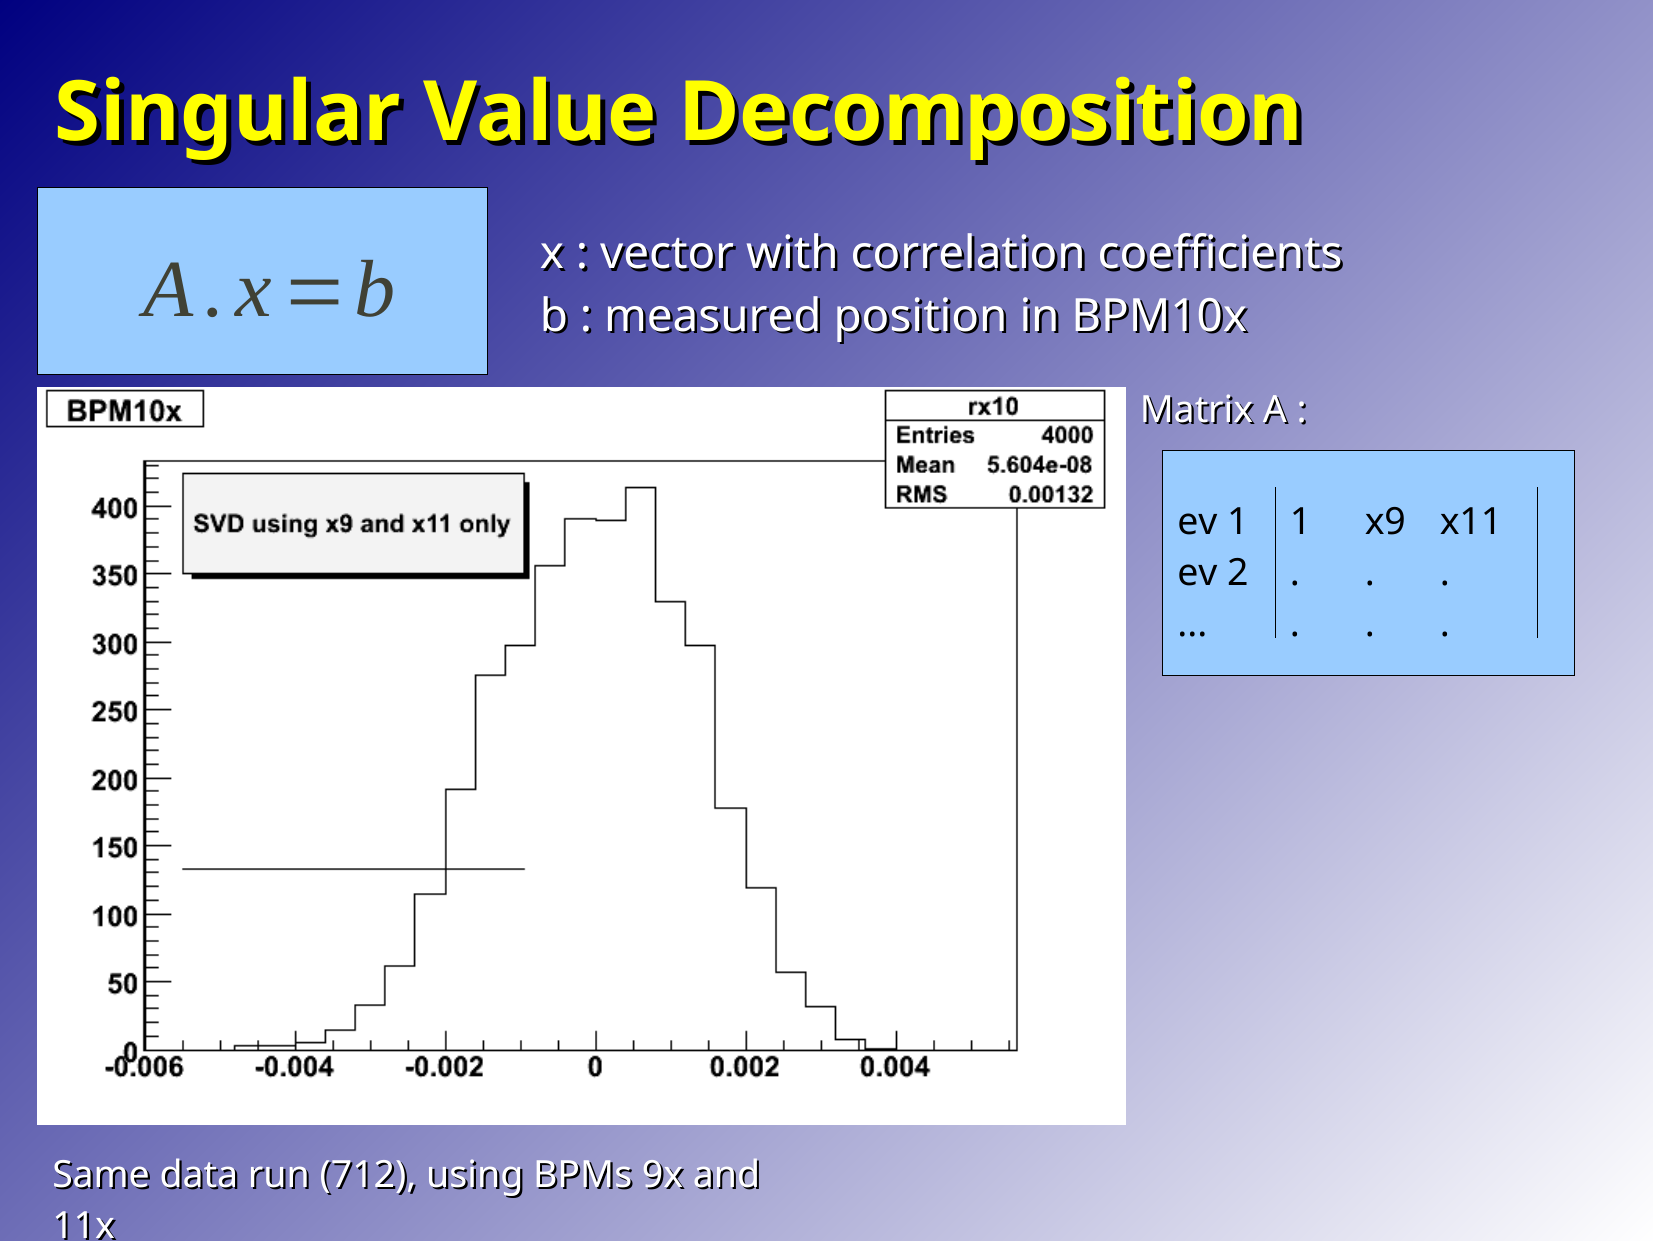

Singular Value Decomposition
x : vector with correlation coefficients
b : measured position in BPM10x
Matrix A :
ev 1
ev 2
...
1	x9	x11
.	.	.
.	.	.
Same data run (712), using BPMs 9x and 11x